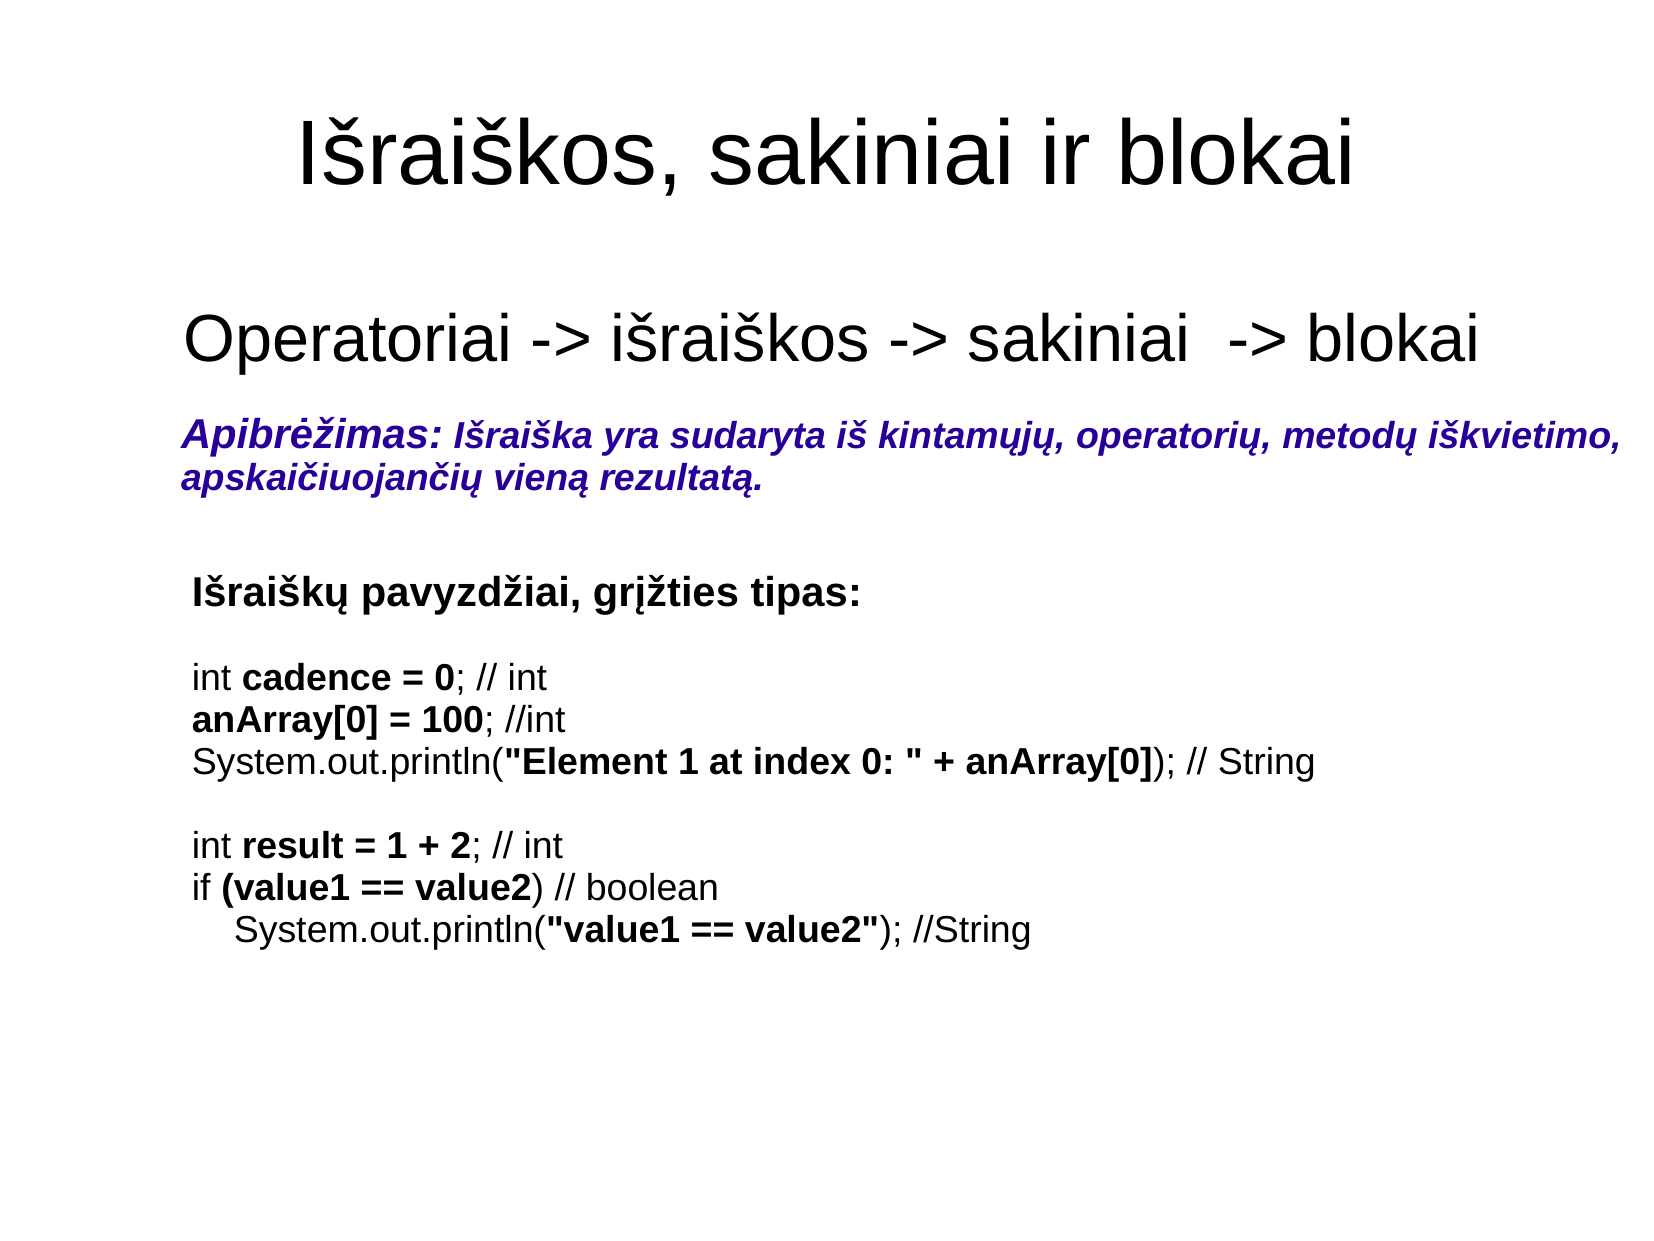

# Išraiškos, sakiniai ir blokai
Operatoriai -> išraiškos -> sakiniai -> blokai
Apibrėžimas: Išraiška yra sudaryta iš kintamųjų, operatorių, metodų iškvietimo,
apskaičiuojančių vieną rezultatą.
Išraiškų pavyzdžiai, grįžties tipas:
int cadence = 0; // int
anArray[0] = 100; //int
System.out.println("Element 1 at index 0: " + anArray[0]); // String
int result = 1 + 2; // int
if (value1 == value2) // boolean
 System.out.println("value1 == value2"); //String